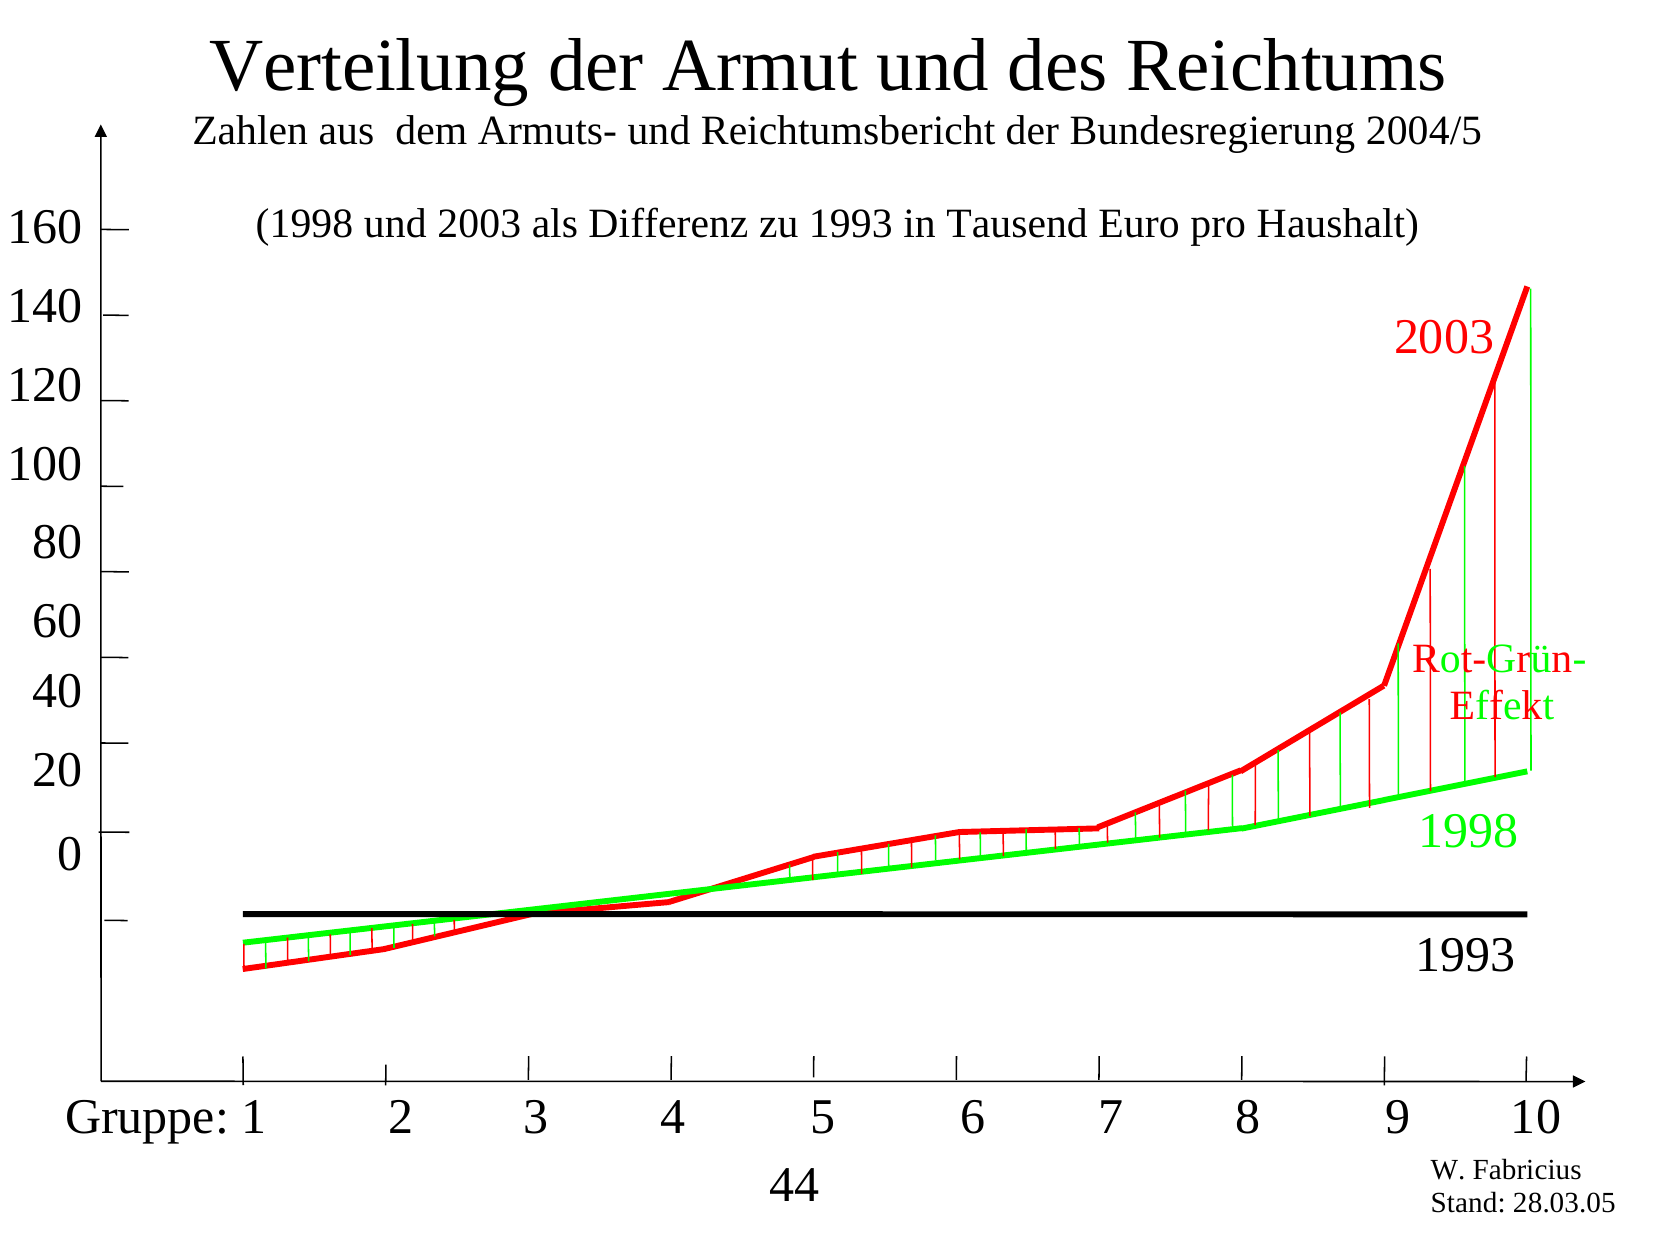

Verteilung der Armut und des Reichtums
Zahlen aus dem Armuts- und Reichtumsbericht der Bundesregierung 2004/5
(1998 und 2003 als Differenz zu 1993 in Tausend Euro pro Haushalt)
 160
 140
 120
 100
 80
 60
 40
 20
 0
2003
Rot-Grün-
Effekt
1998
1993
 Gruppe: 1 2 3 4 5 6 7 8 9 10
W. Fabricius
Stand: 28.03.05